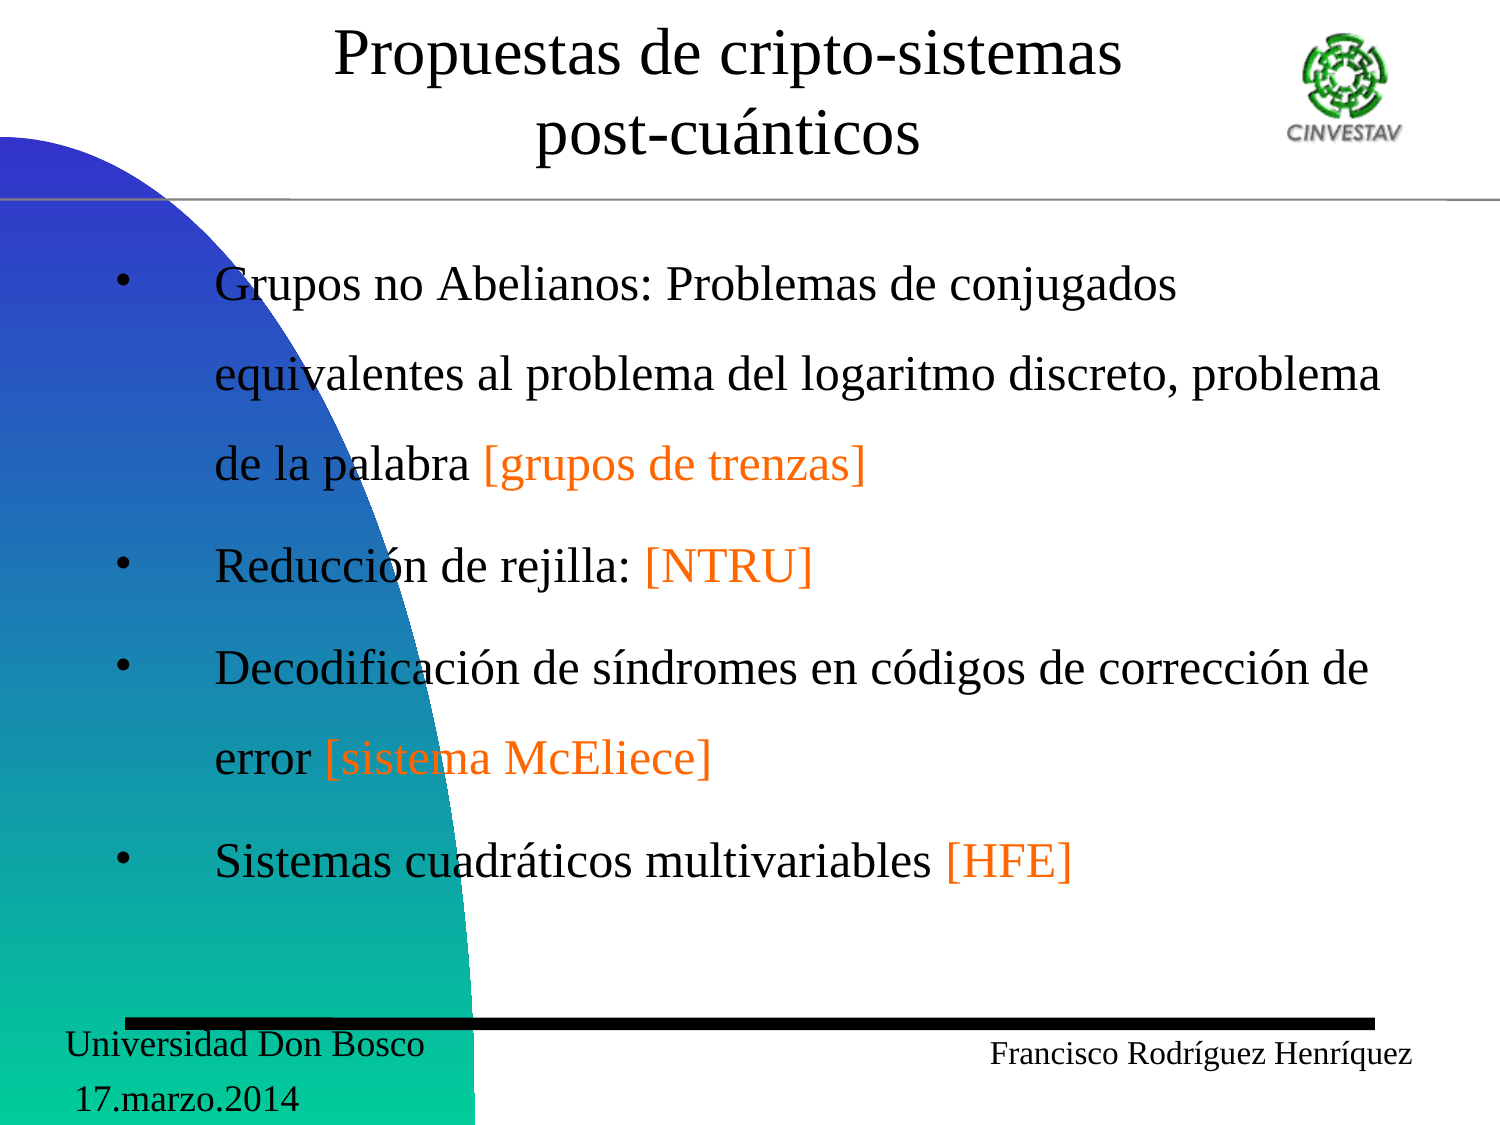

Propuestas de cripto-sistemas
post-cuánticos
Grupos no Abelianos: Problemas de conjugados equivalentes al problema del logaritmo discreto, problema de la palabra [grupos de trenzas]
Reducción de rejilla: [NTRU]
Decodificación de síndromes en códigos de corrección de error [sistema McEliece]
Sistemas cuadráticos multivariables [HFE]